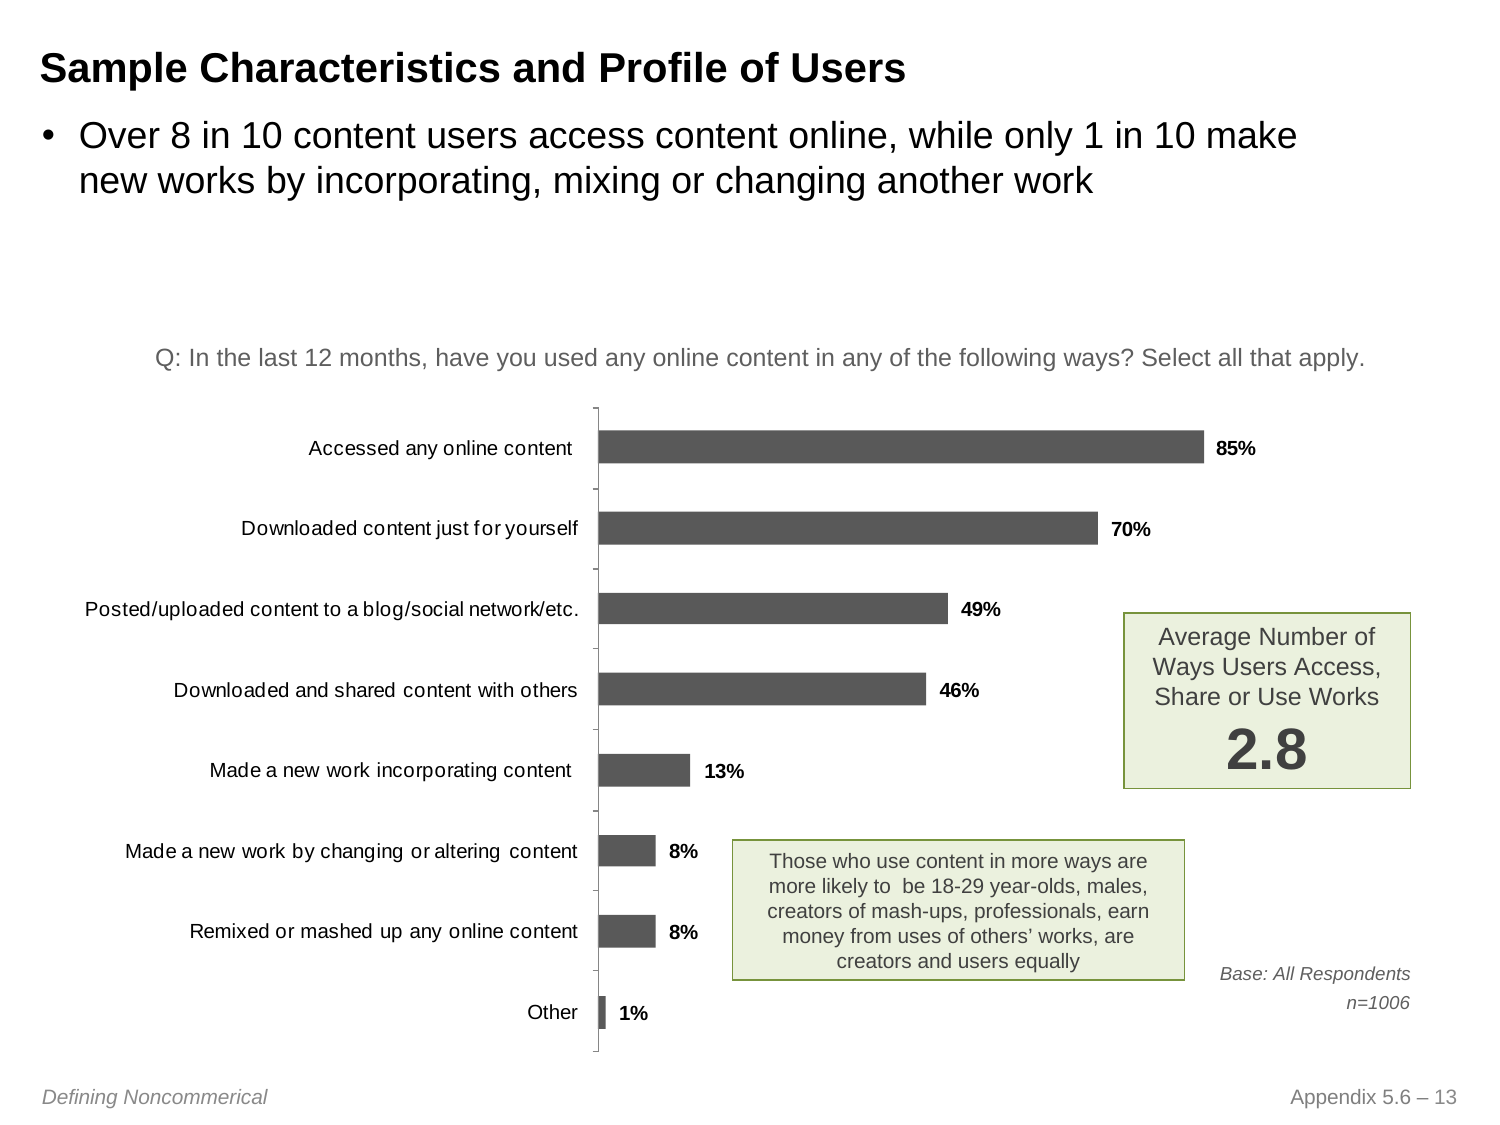

Sample Characteristics and Profile of Users
Over 8 in 10 content users access content online, while only 1 in 10 make new works by incorporating, mixing or changing another work
Q: In the last 12 months, have you used any online content in any of the following ways? Select all that apply.
Average Number of Ways Users Access, Share or Use Works
2.8
Those who use content in more ways are more likely to be 18-29 year-olds, males, creators of mash-ups, professionals, earn money from uses of others’ works, are creators and users equally
Base: All Respondents
n=1006
Defining Noncommerical
Appendix 5.6 –